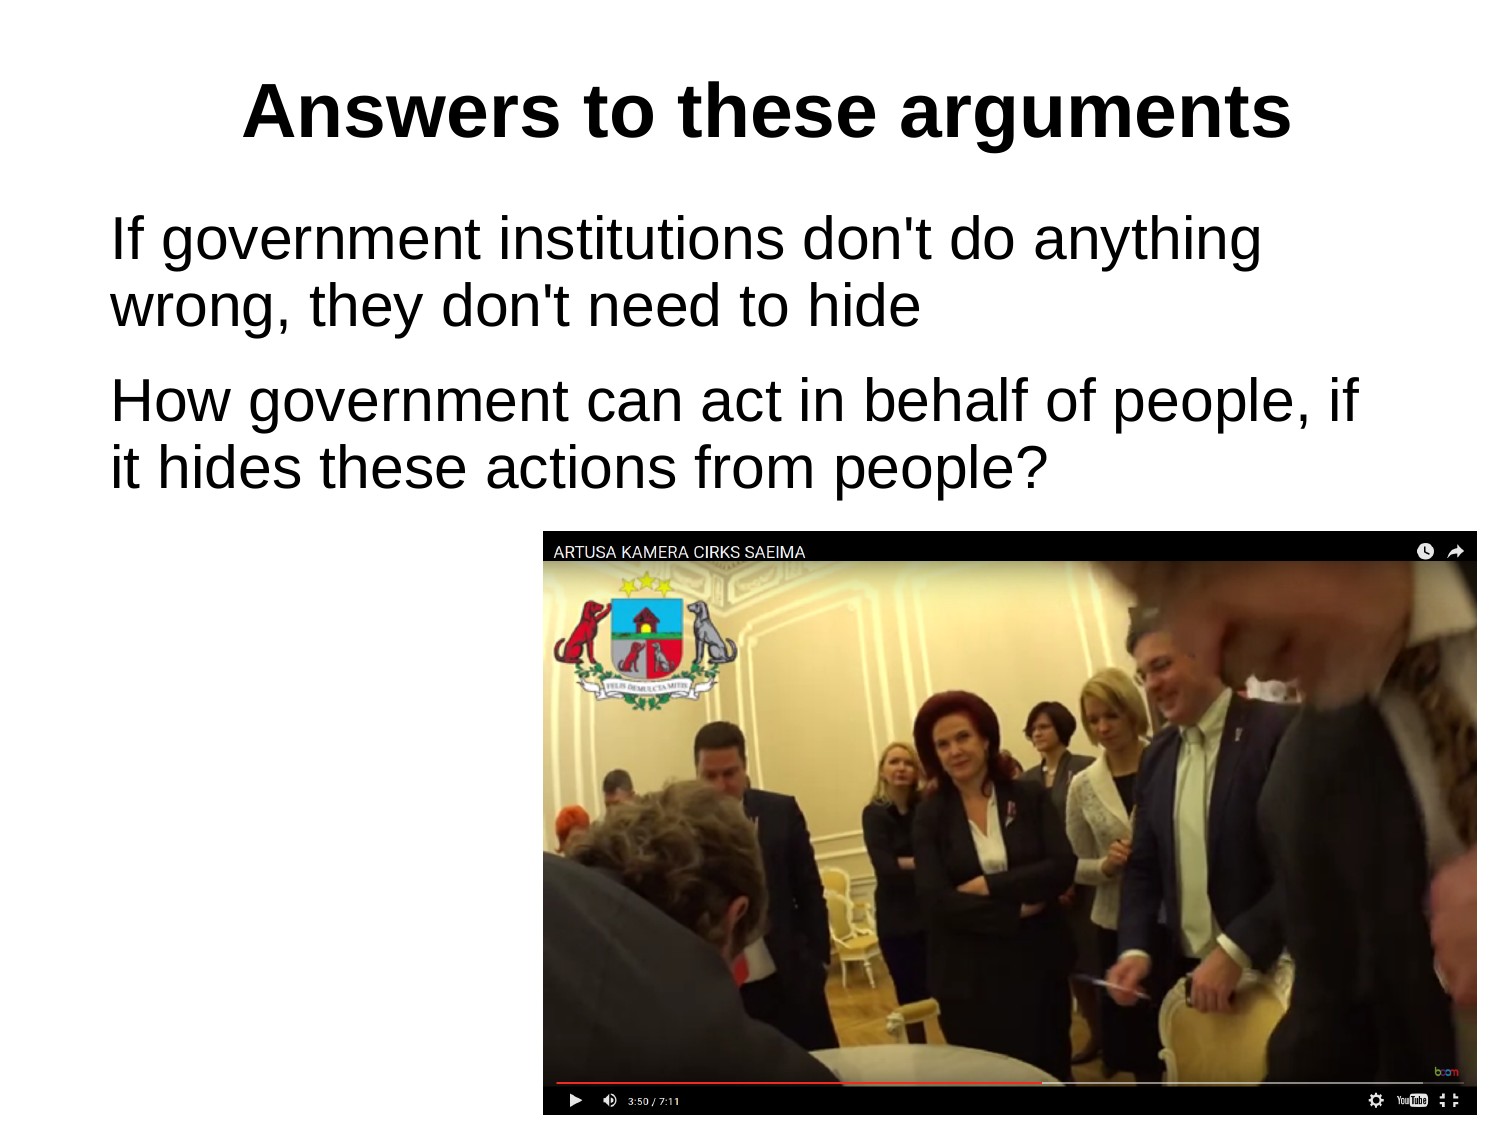

# Answers to these arguments
If government institutions don't do anything wrong, they don't need to hide
How government can act in behalf of people, if it hides these actions from people?